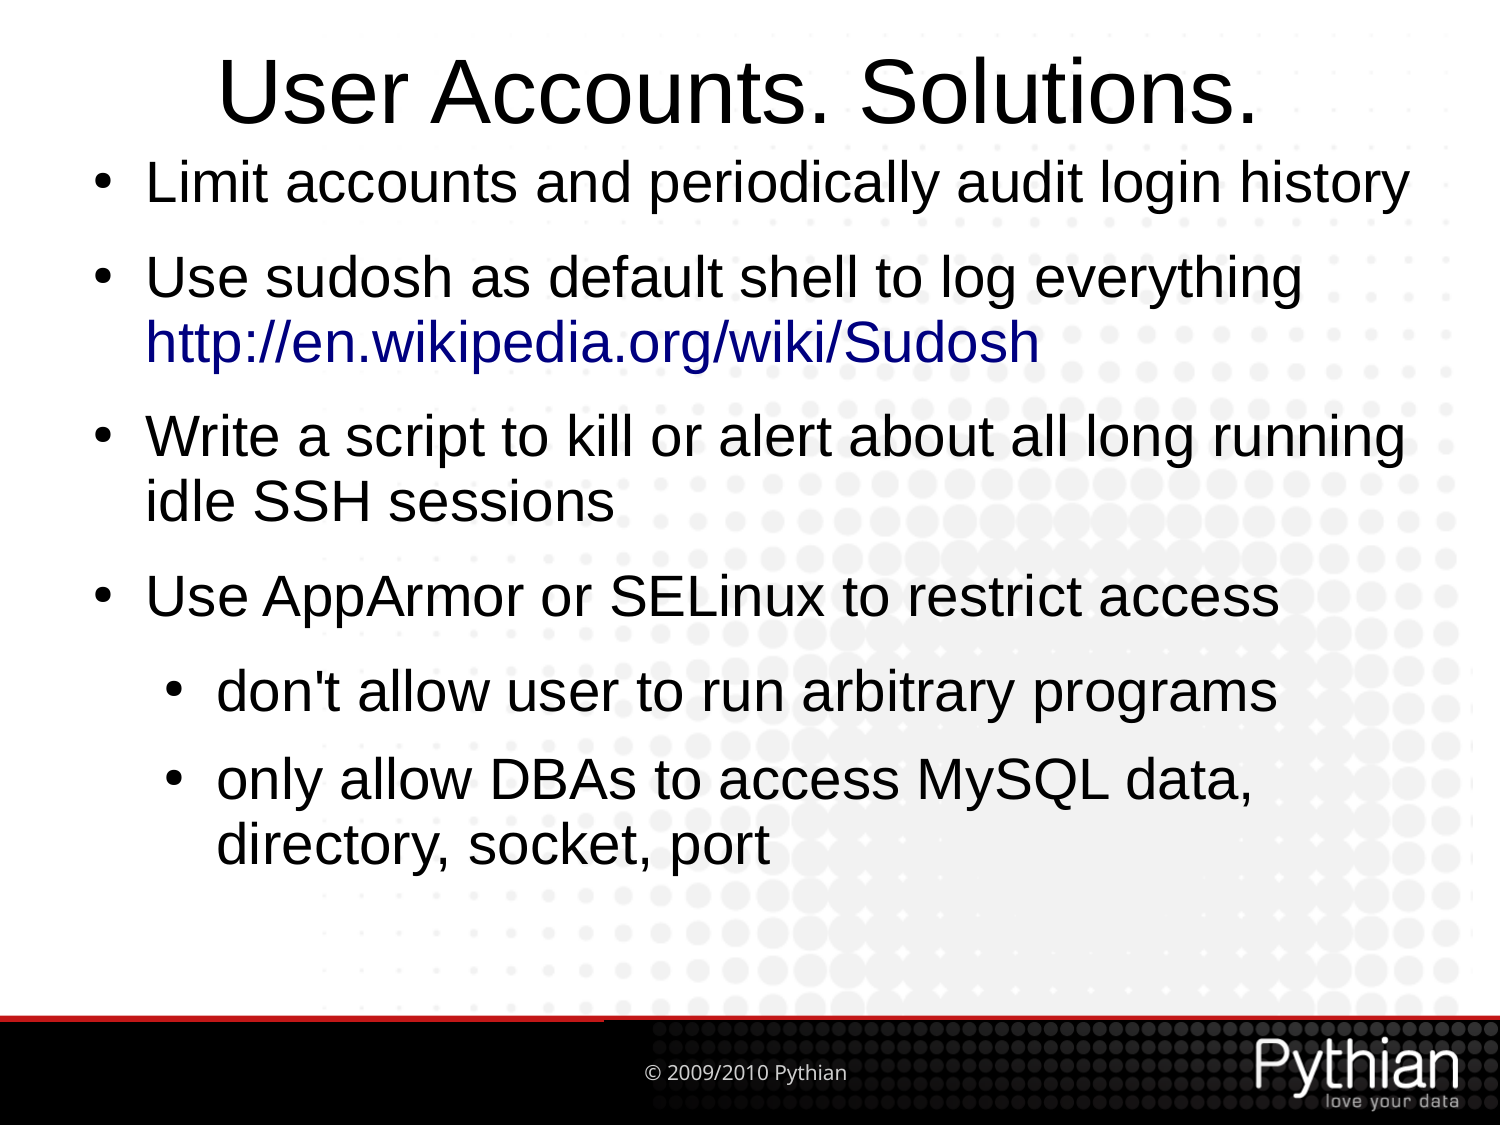

# User Accounts. Solutions.
Limit accounts and periodically audit login history
Use sudosh as default shell to log everything http://en.wikipedia.org/wiki/Sudosh
Write a script to kill or alert about all long running idle SSH sessions
Use AppArmor or SELinux to restrict access
don't allow user to run arbitrary programs
only allow DBAs to access MySQL data, directory, socket, port